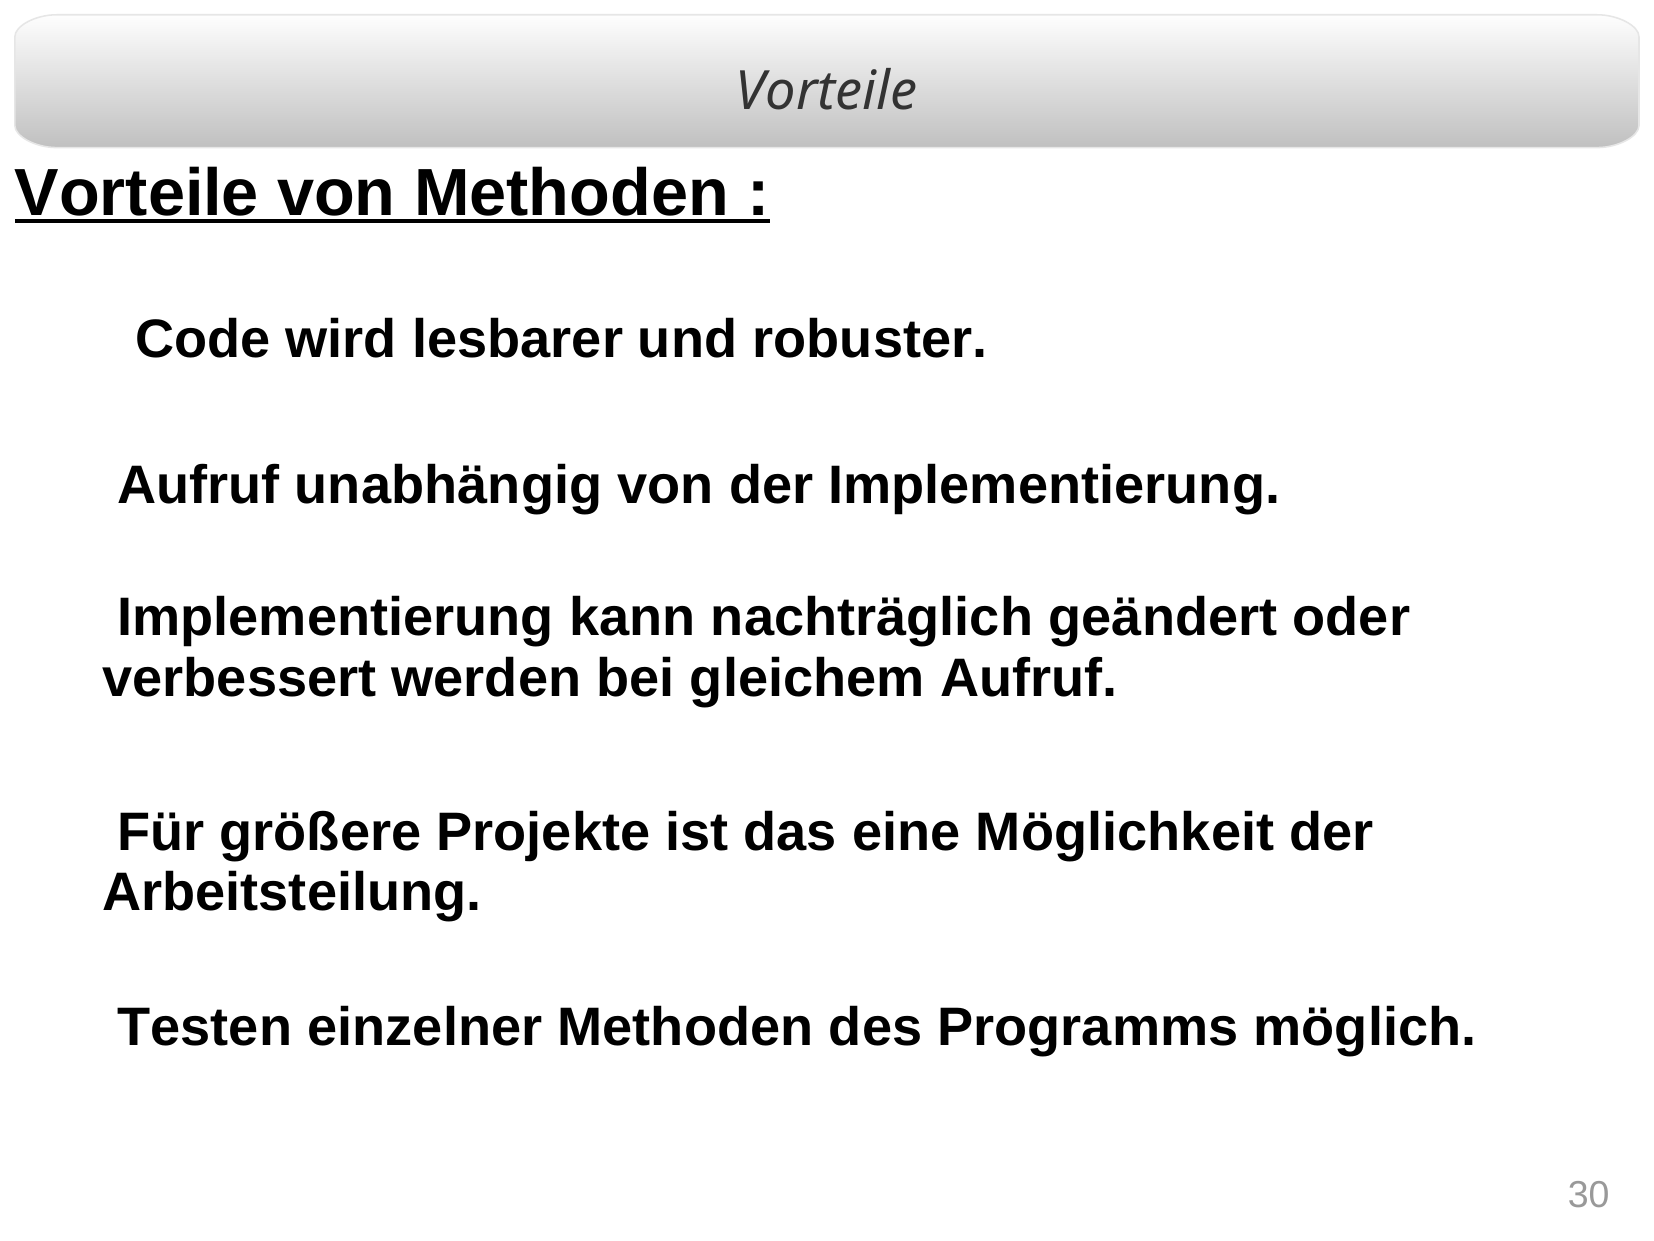

# Vorteile
Vorteile von Methoden :
 Code wird lesbarer und robuster.
 Aufruf unabhängig von der Implementierung.
 Implementierung kann nachträglich geändert oder verbessert werden bei gleichem Aufruf.
 Für größere Projekte ist das eine Möglichkeit der Arbeitsteilung.
 Testen einzelner Methoden des Programms möglich.